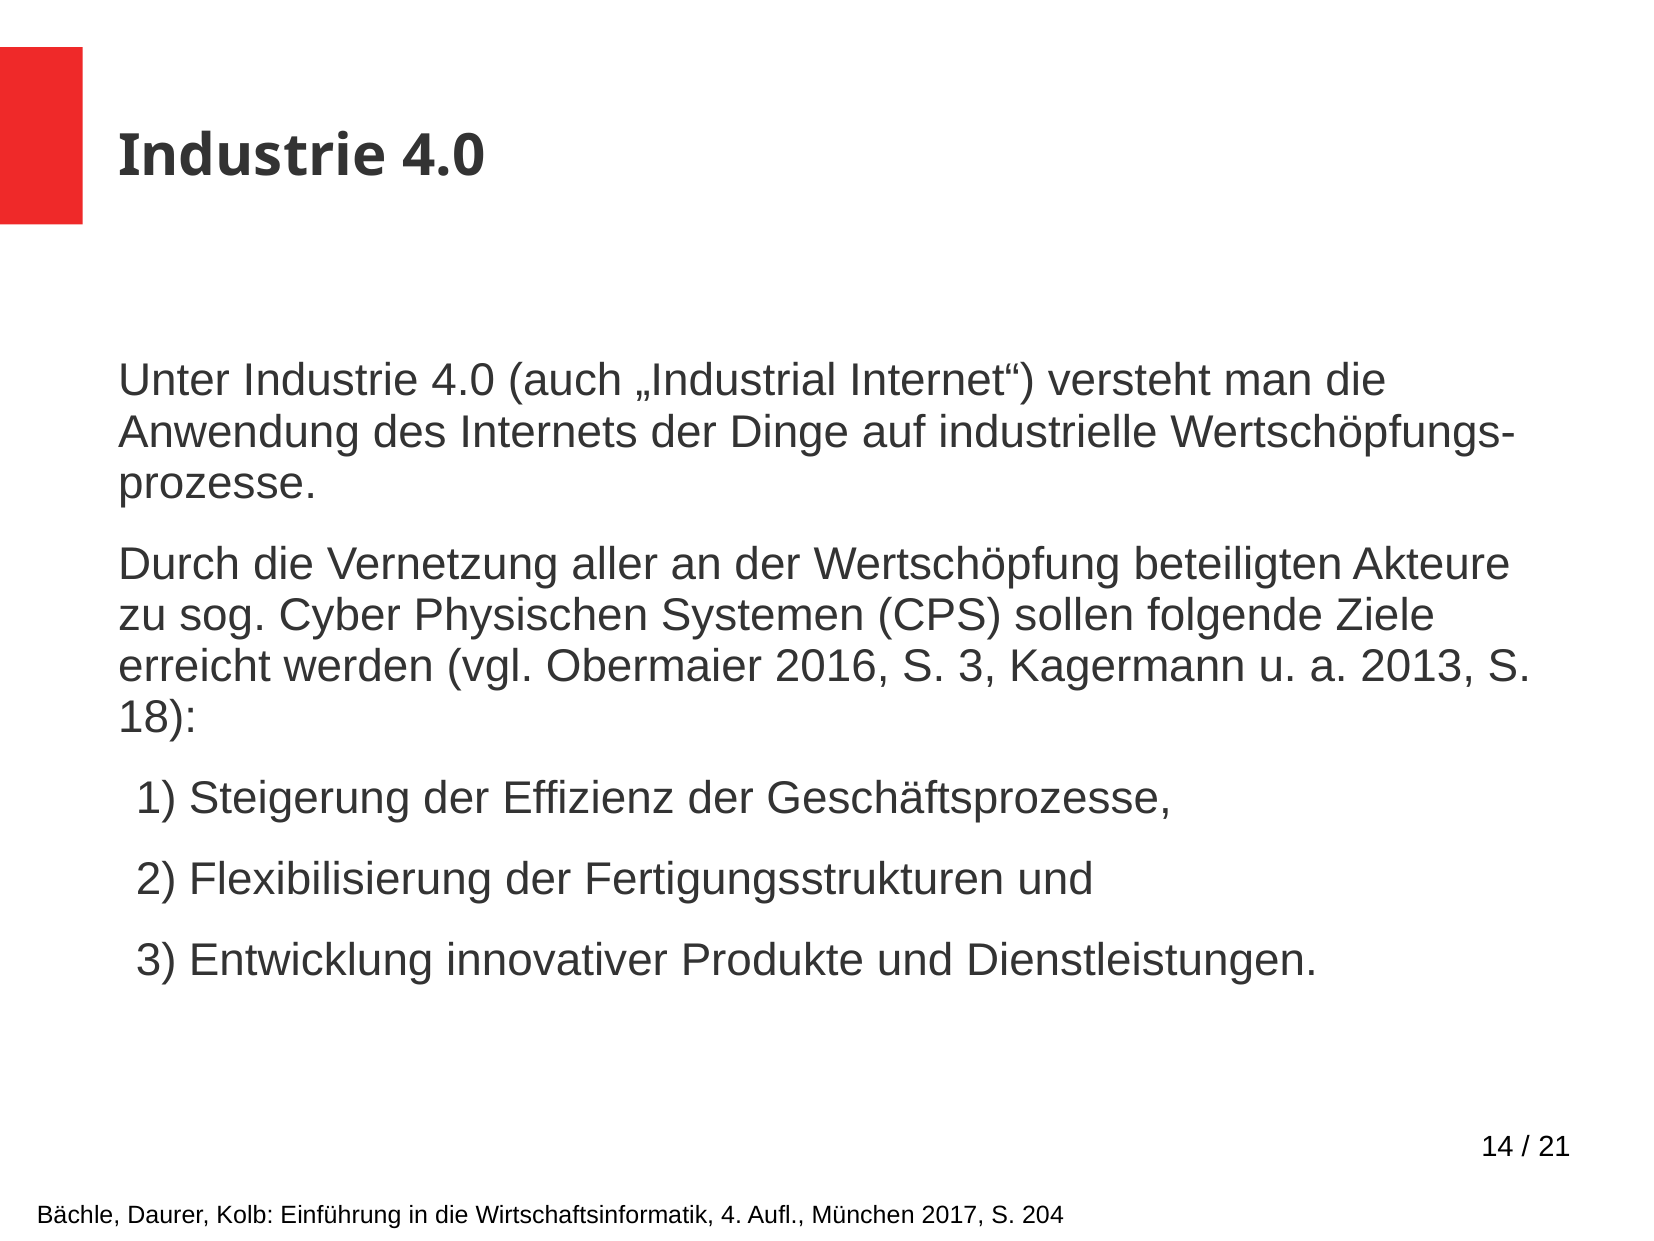

# Industrie 4.0
Unter Industrie 4.0 (auch „Industrial Internet“) versteht man die Anwendung des Internets der Dinge auf industrielle Wertschöpfungs-prozesse.
Durch die Vernetzung aller an der Wertschöpfung beteiligten Akteure zu sog. Cyber Physischen Systemen (CPS) sollen folgende Ziele erreicht werden (vgl. Obermaier 2016, S. 3, Kagermann u. a. 2013, S. 18):
Steigerung der Effizienz der Geschäftsprozesse,
Flexibilisierung der Fertigungsstrukturen und
Entwicklung innovativer Produkte und Dienstleistungen.
14
Bächle, Daurer, Kolb: Einführung in die Wirtschaftsinformatik, 4. Aufl., München 2017, S. 204